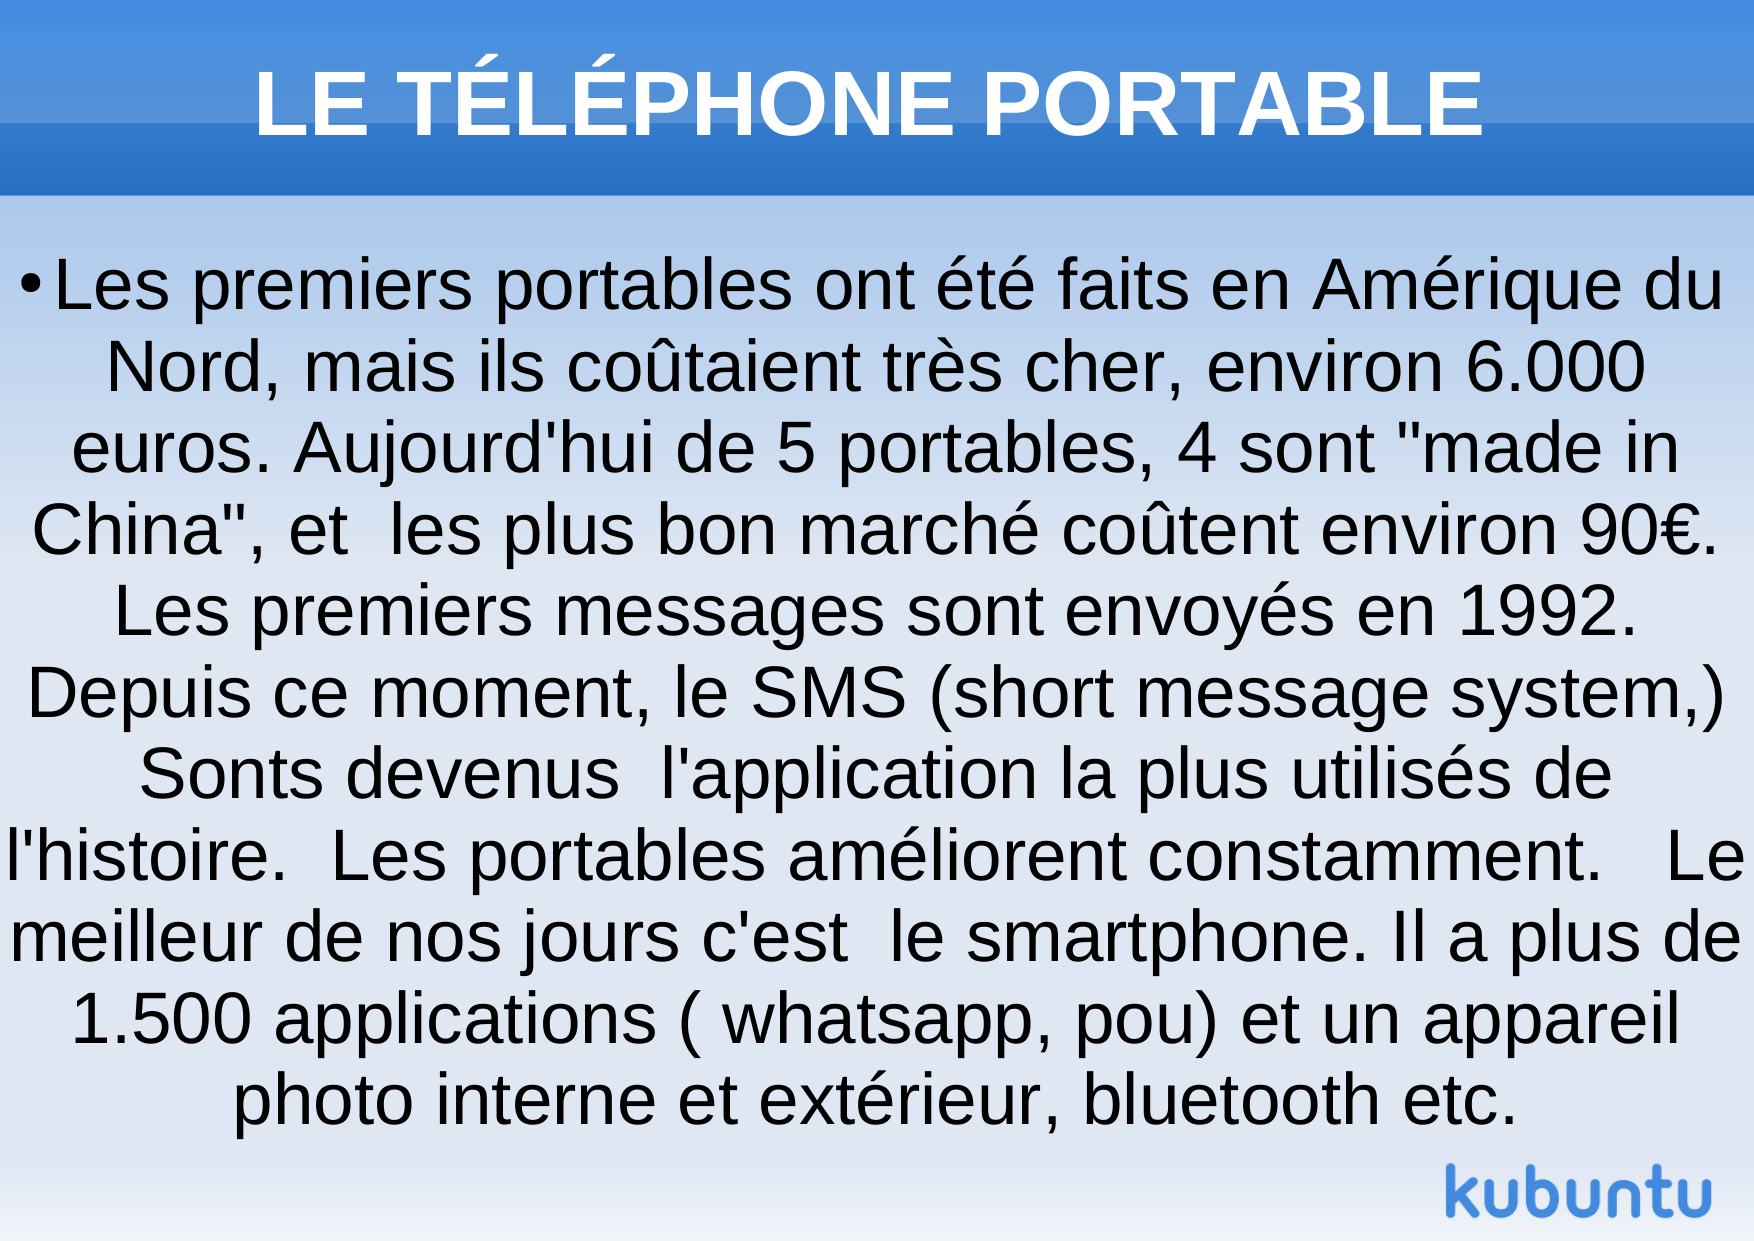

# LE TÉLÉPHONE PORTABLE
Les premiers portables ont été faits en Amérique du Nord, mais ils coûtaient très cher, environ 6.000 euros. Aujourd'hui de 5 portables, 4 sont "made in China", et les plus bon marché coûtent environ 90€. Les premiers messages sont envoyés en 1992. Depuis ce moment, le SMS (short message system,) Sonts devenus l'application la plus utilisés de l'histoire. Les portables améliorent constamment. Le meilleur de nos jours c'est le smartphone. Il a plus de 1.500 applications ( whatsapp, pou) et un appareil photo interne et extérieur, bluetooth etc.